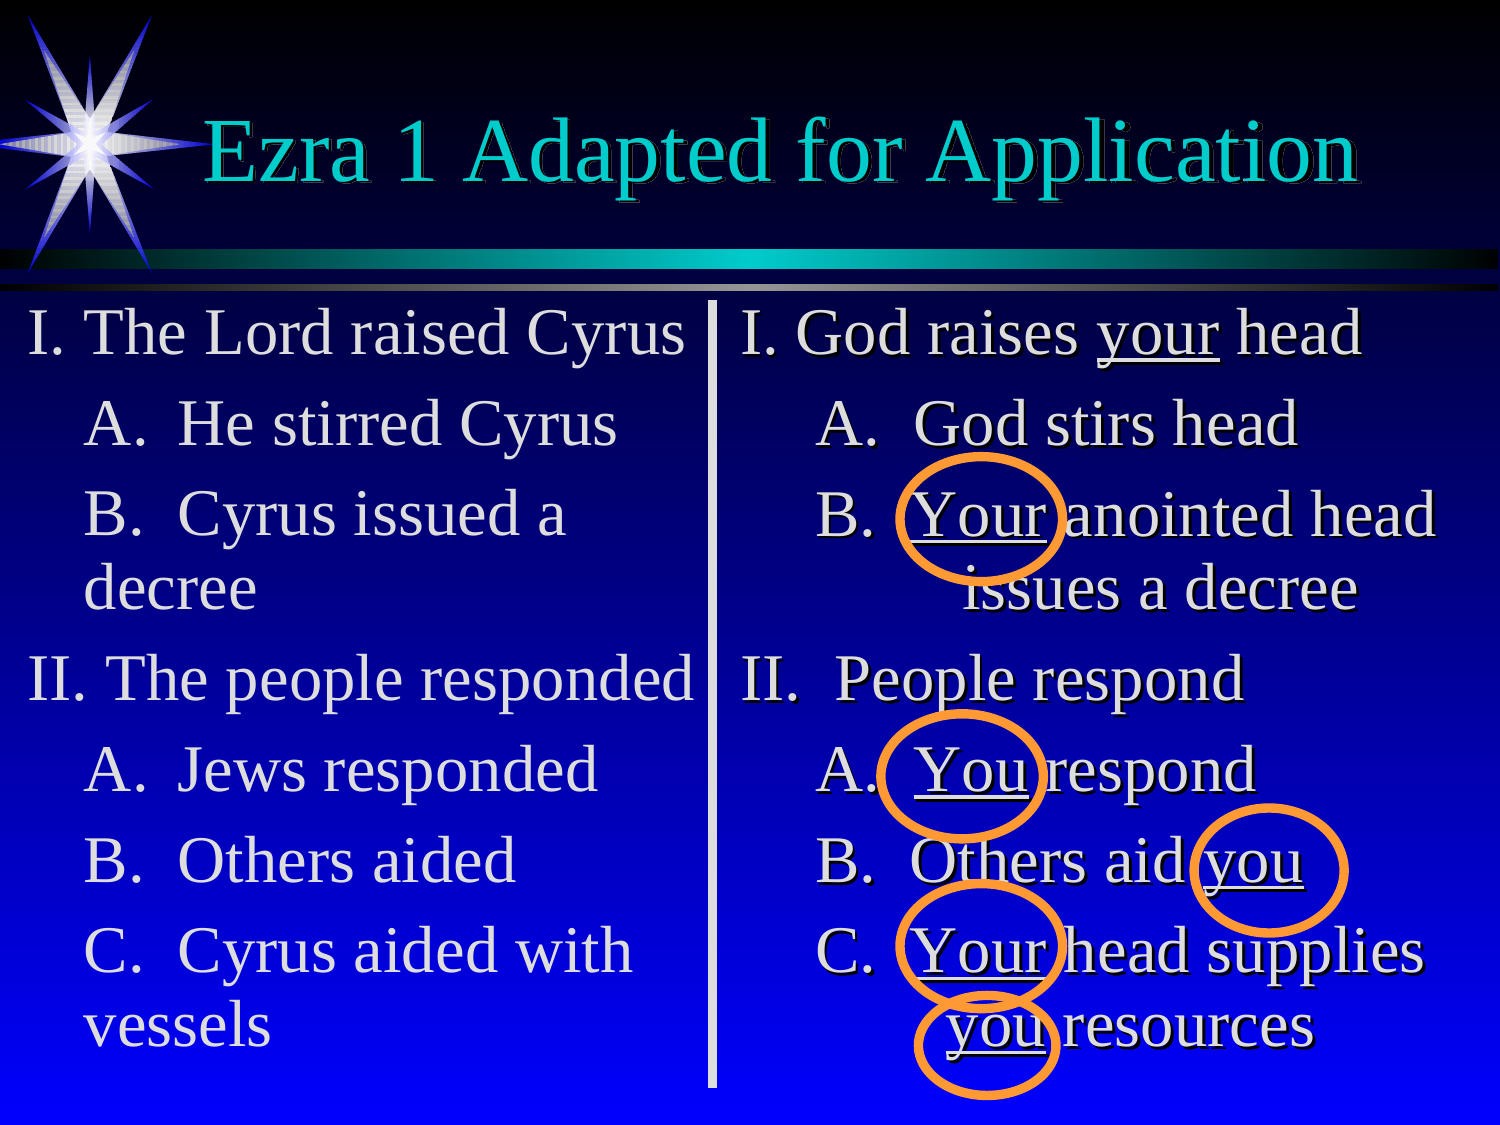

# Ezra 1 Adapted for Application
I.	The Lord raised Cyrus
	A.	He stirred Cyrus
	B.	Cyrus issued a decree
II. The people responded
	A.	Jews responded
	B.	Others aided
	C.	Cyrus aided with vessels
I. God raises your head
A. God stirs head
B. Your anointed head
 issues a decree
II. People respond
A. You respond
B. Others aid you
C. Your head supplies
 you resources